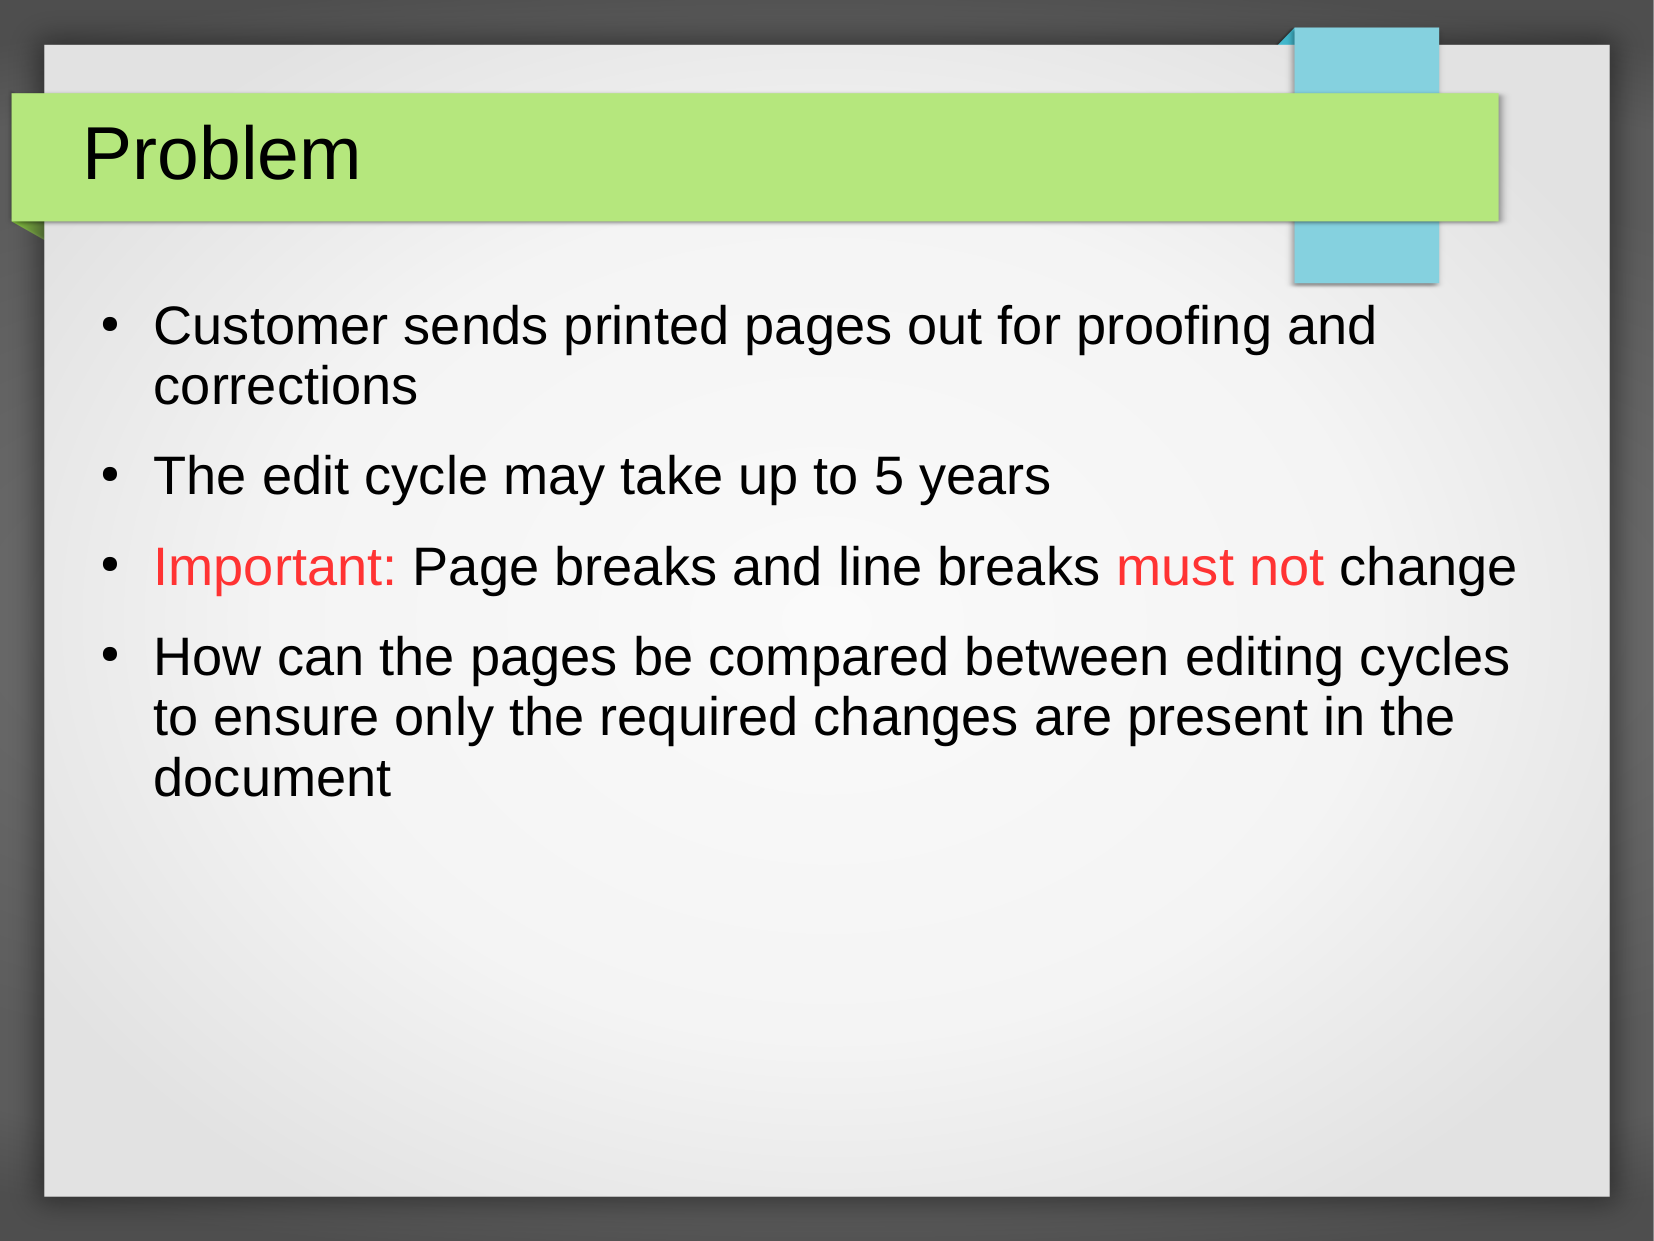

# Problem
Customer sends printed pages out for proofing and corrections
The edit cycle may take up to 5 years
Important: Page breaks and line breaks must not change
How can the pages be compared between editing cycles to ensure only the required changes are present in the document